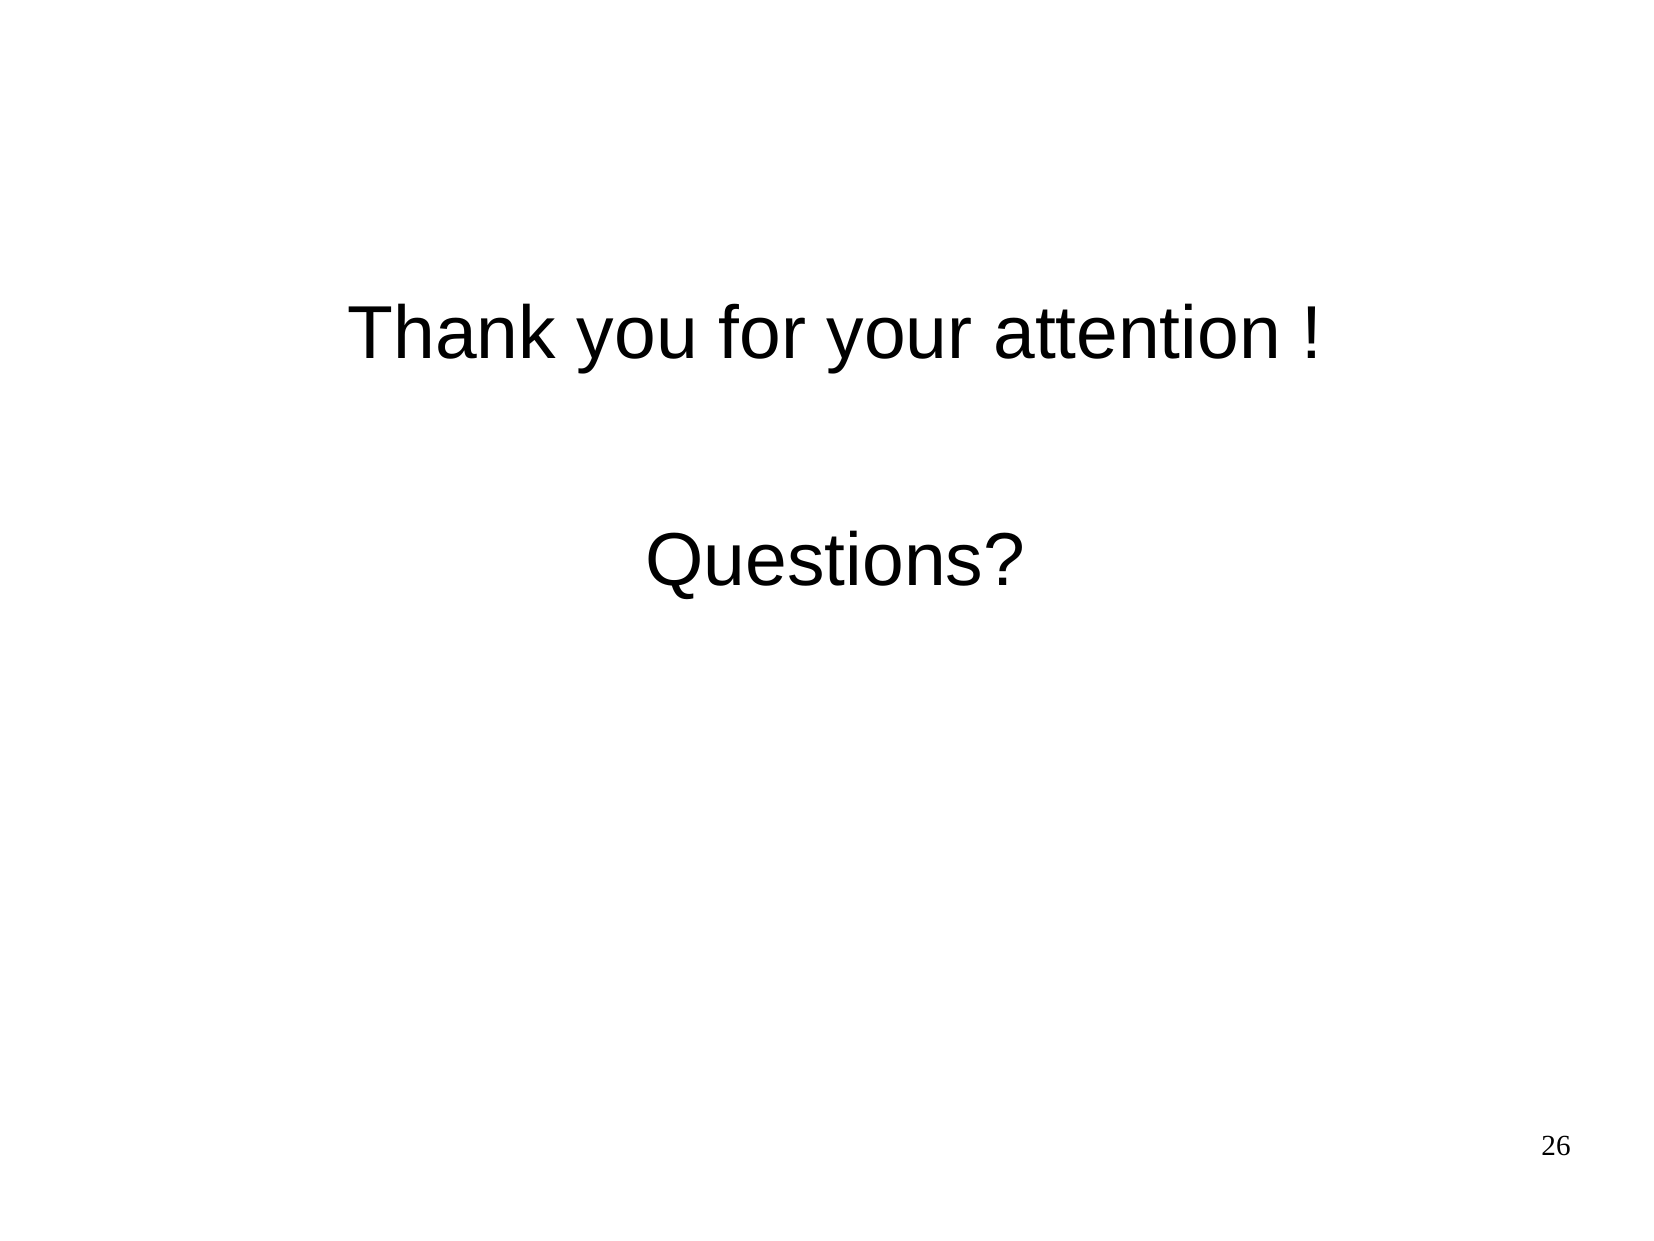

#
Thank you for your attention !
Questions?
26